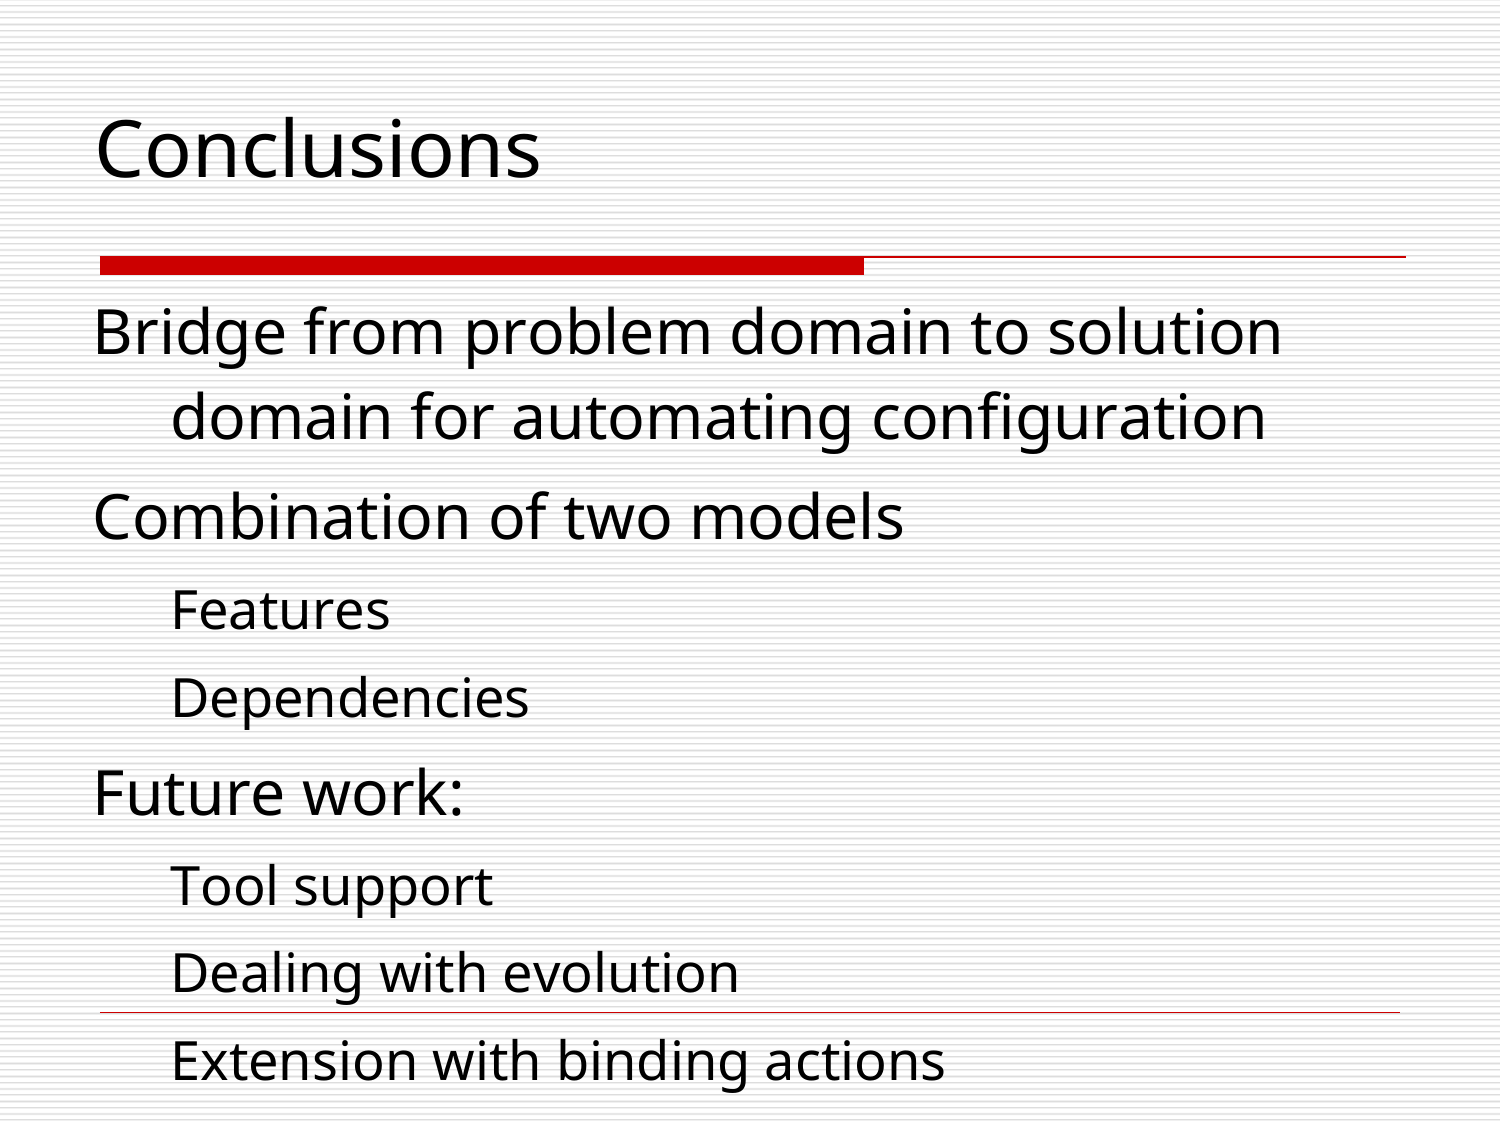

# Conclusions
Bridge from problem domain to solution domain for automating configuration
Combination of two models
Features
Dependencies
Future work:
Tool support
Dealing with evolution
Extension with binding actions